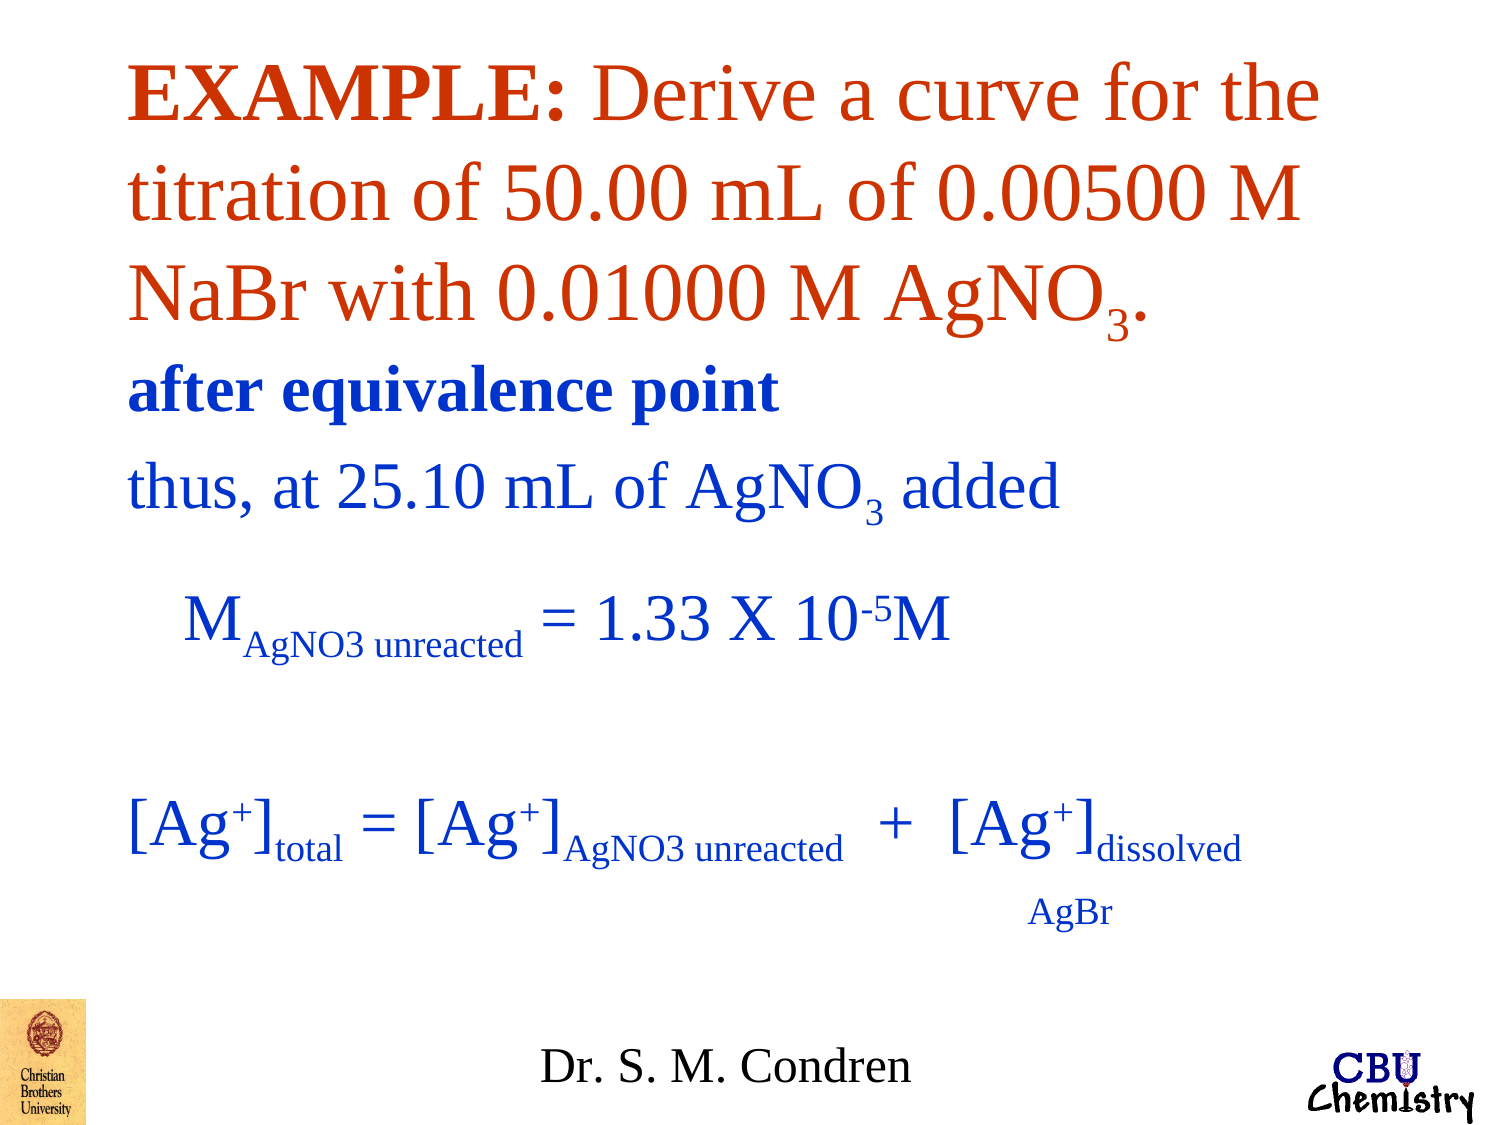

# EXAMPLE: Derive a curve for the titration of 50.00 mL of 0.00500 M NaBr with 0.01000 M AgNO3.
after equivalence point
thus, at 25.10 mL of AgNO3 added
	MAgNO3 unreacted = 1.33 X 10-5M
[Ag+]total = [Ag+]AgNO3 unreacted + [Ag+]dissolved 							AgBr